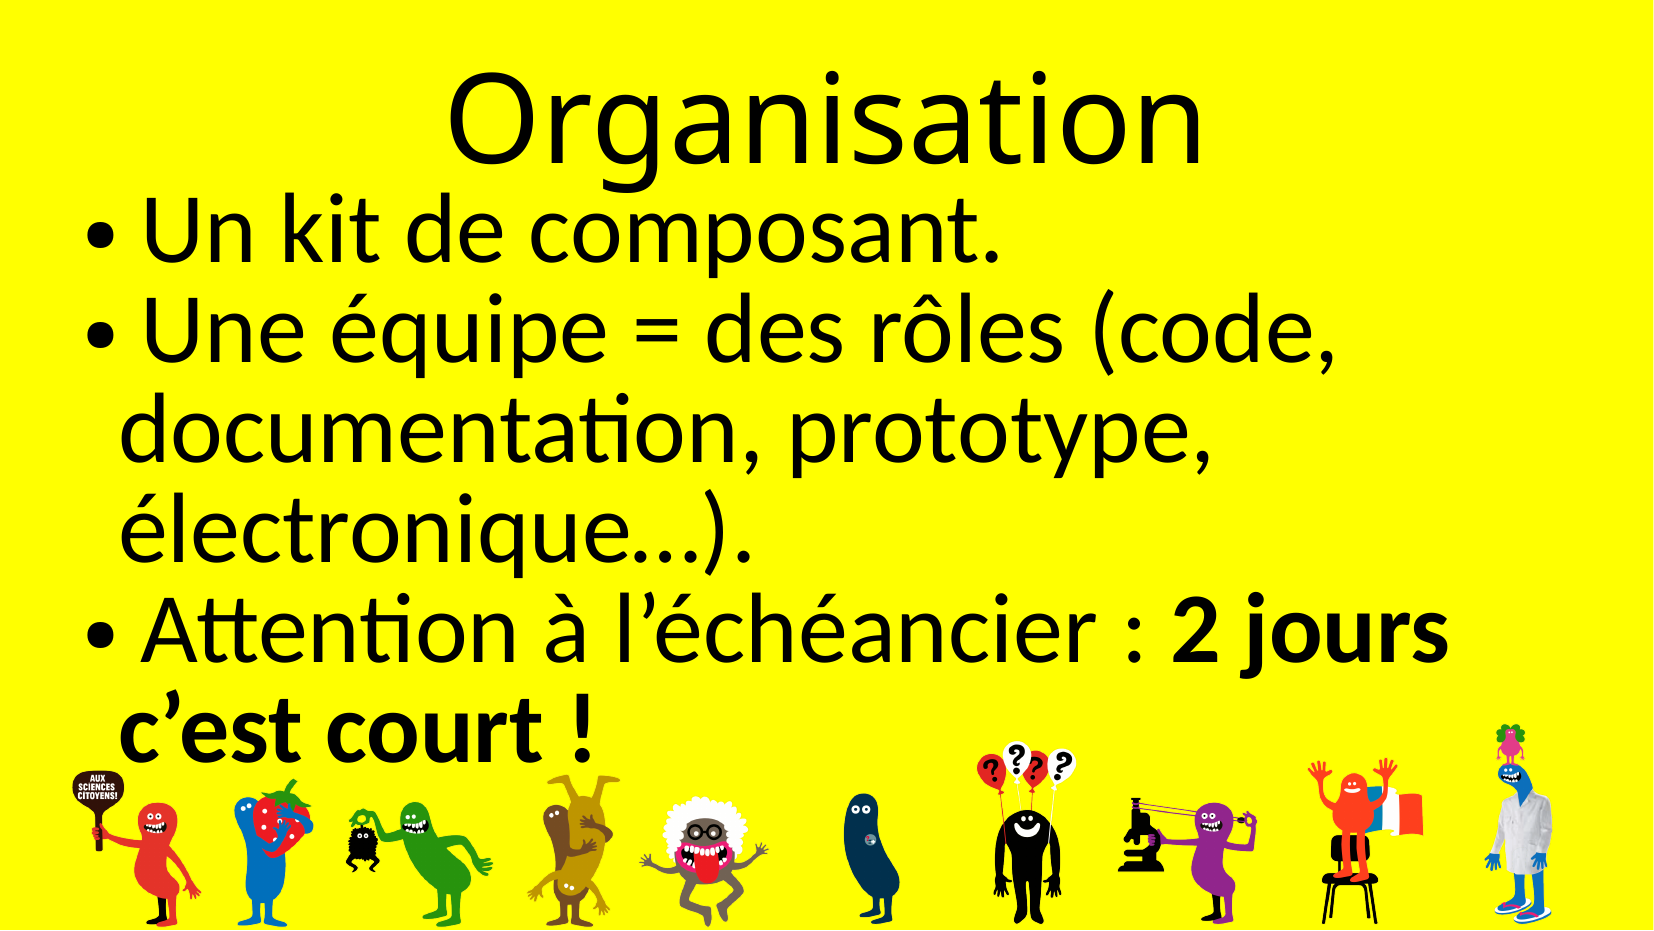

# Organisation
 Un kit de composant.
 Une équipe = des rôles (code, documentation, prototype, électronique…).
 Attention à l’échéancier : 2 jours c’est court !